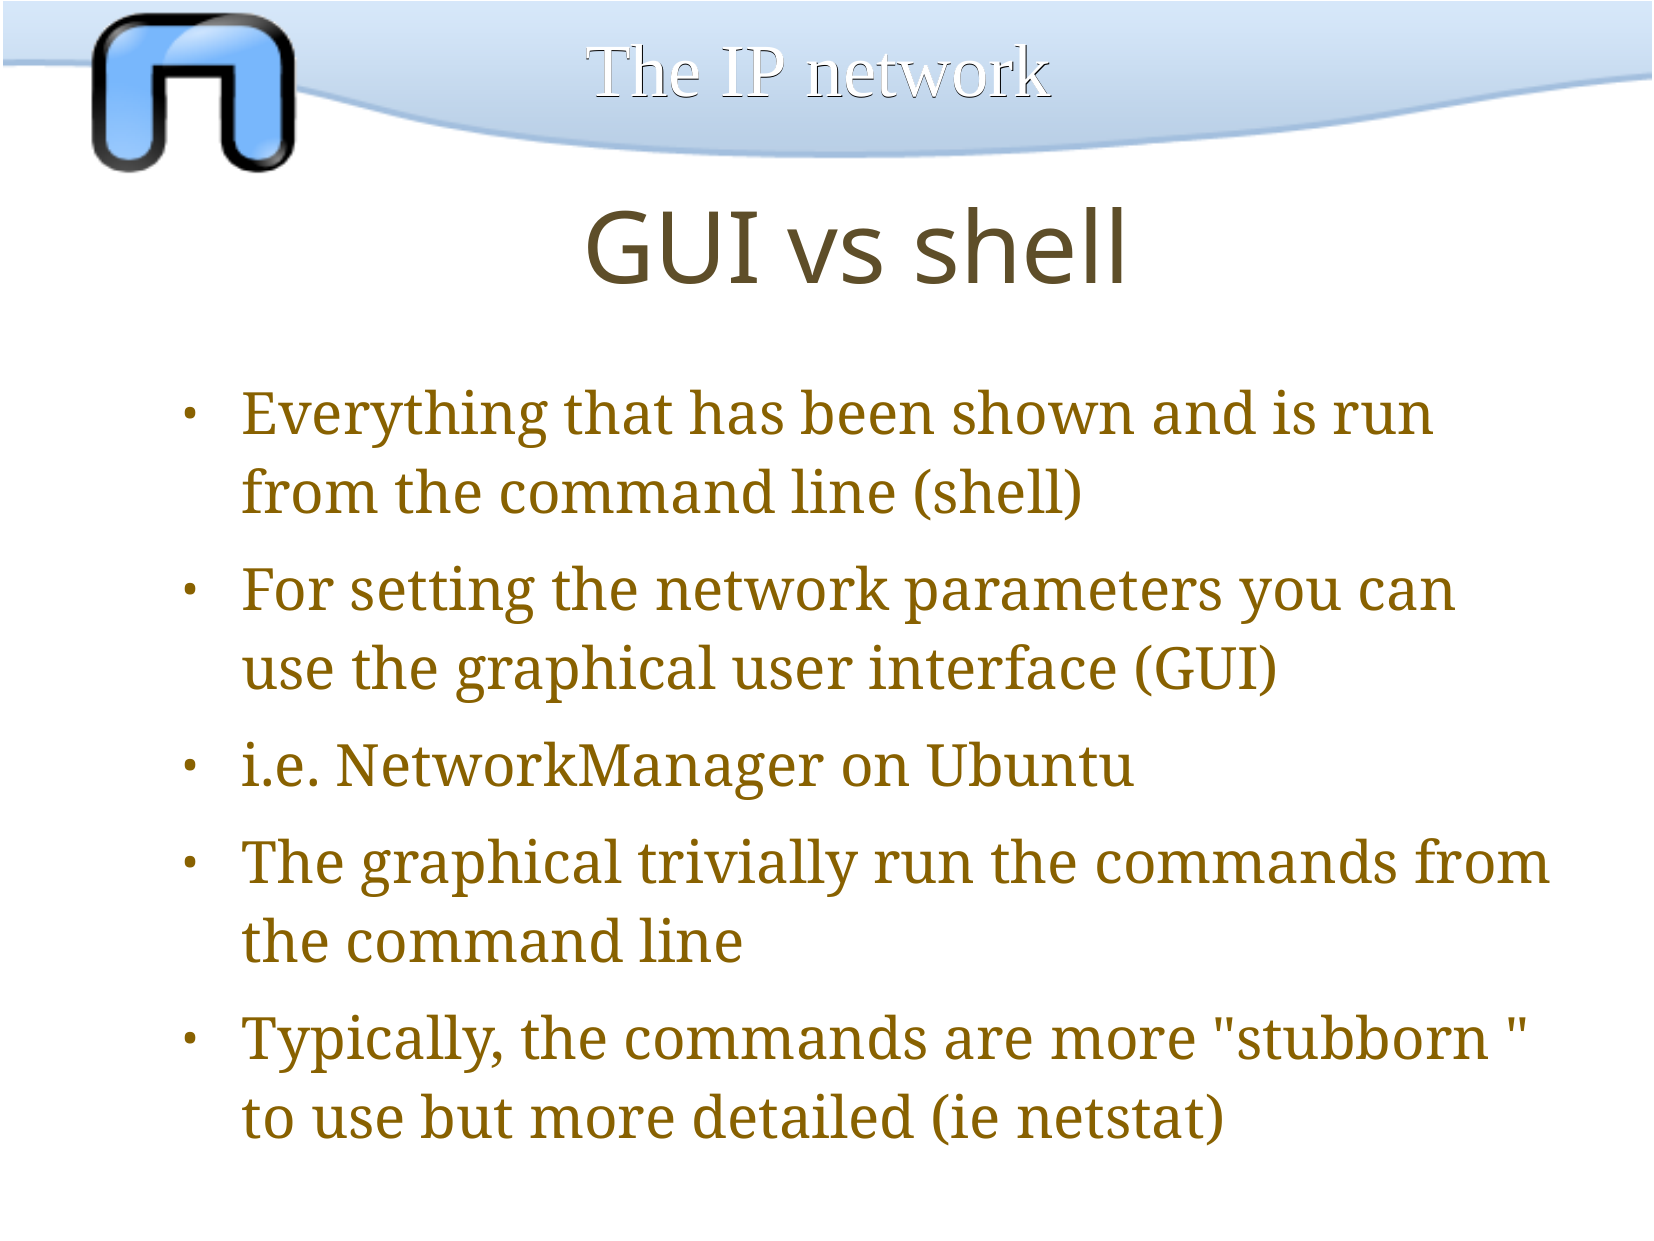

The IP network
GUI vs shell
# Everything that has been shown and is run from the command line (shell)
For setting the network parameters you can use the graphical user interface (GUI)
i.e. NetworkManager on Ubuntu
The graphical trivially run the commands from the command line
Typically, the commands are more "stubborn " to use but more detailed (ie netstat)